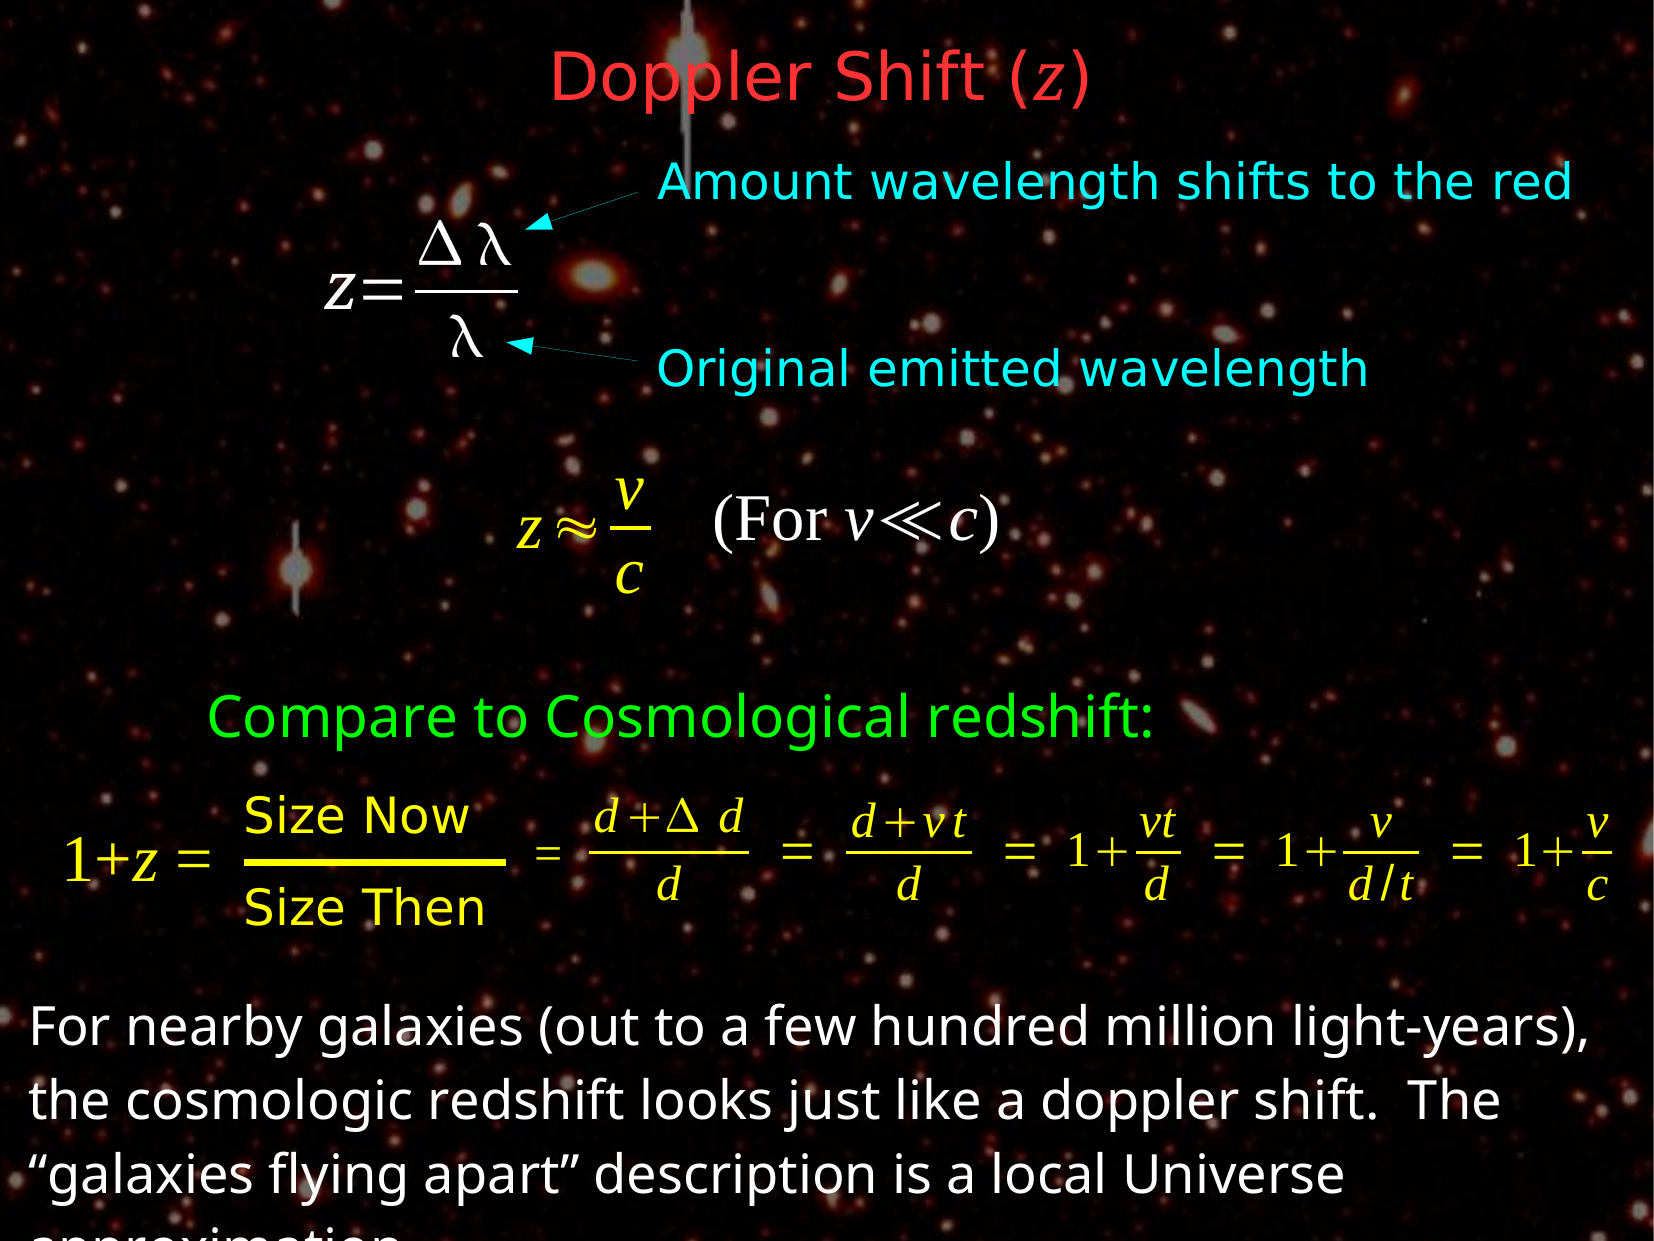

Doppler Shift (z)
Amount wavelength shifts to the red
Original emitted wavelength
(For v≪c)
Compare to Cosmological redshift:
Size Now
=
1+z =
Size Then
For nearby galaxies (out to a few hundred million light-years), the cosmologic redshift looks just like a doppler shift. The “galaxies flying apart” description is a local Universe approximation.